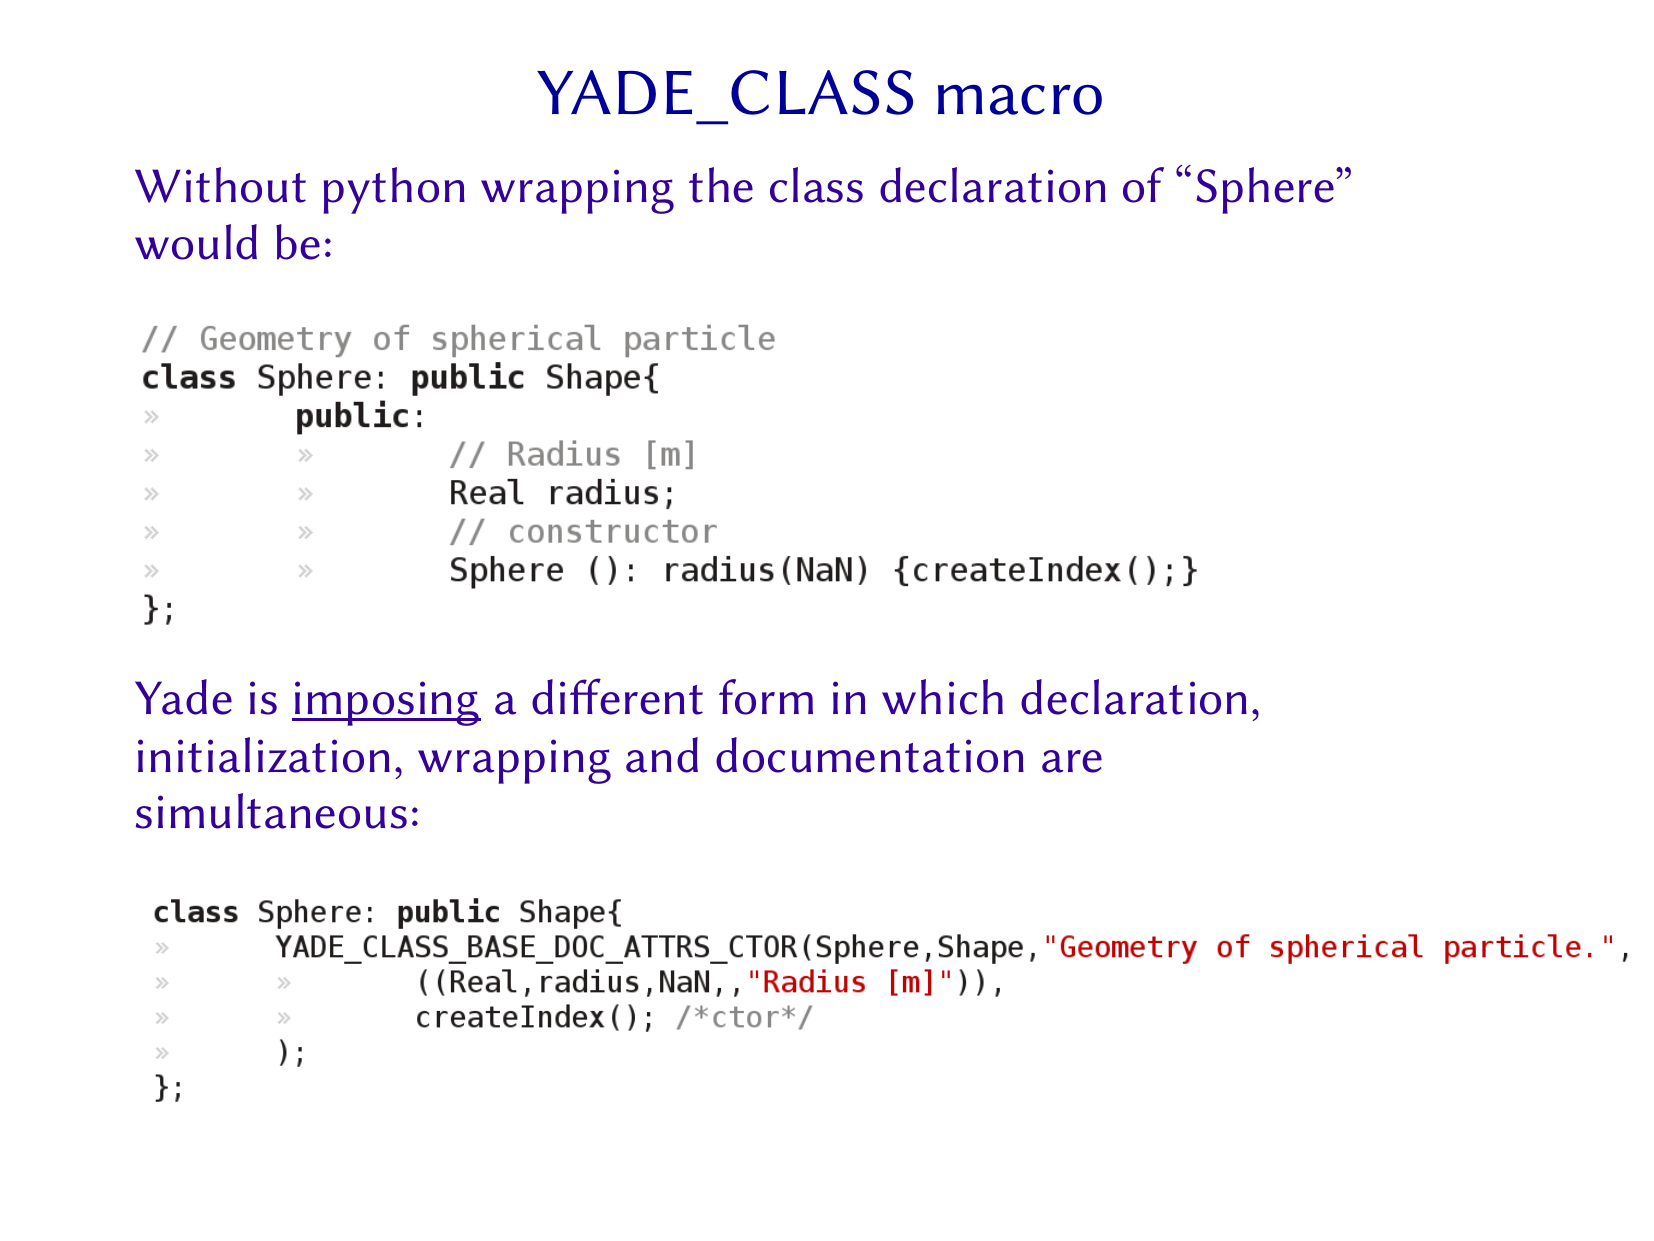

# YADE_CLASS macro
Without python wrapping the class declaration of “Sphere” would be:
Yade is imposing a different form in which declaration, initialization, wrapping and documentation are simultaneous: